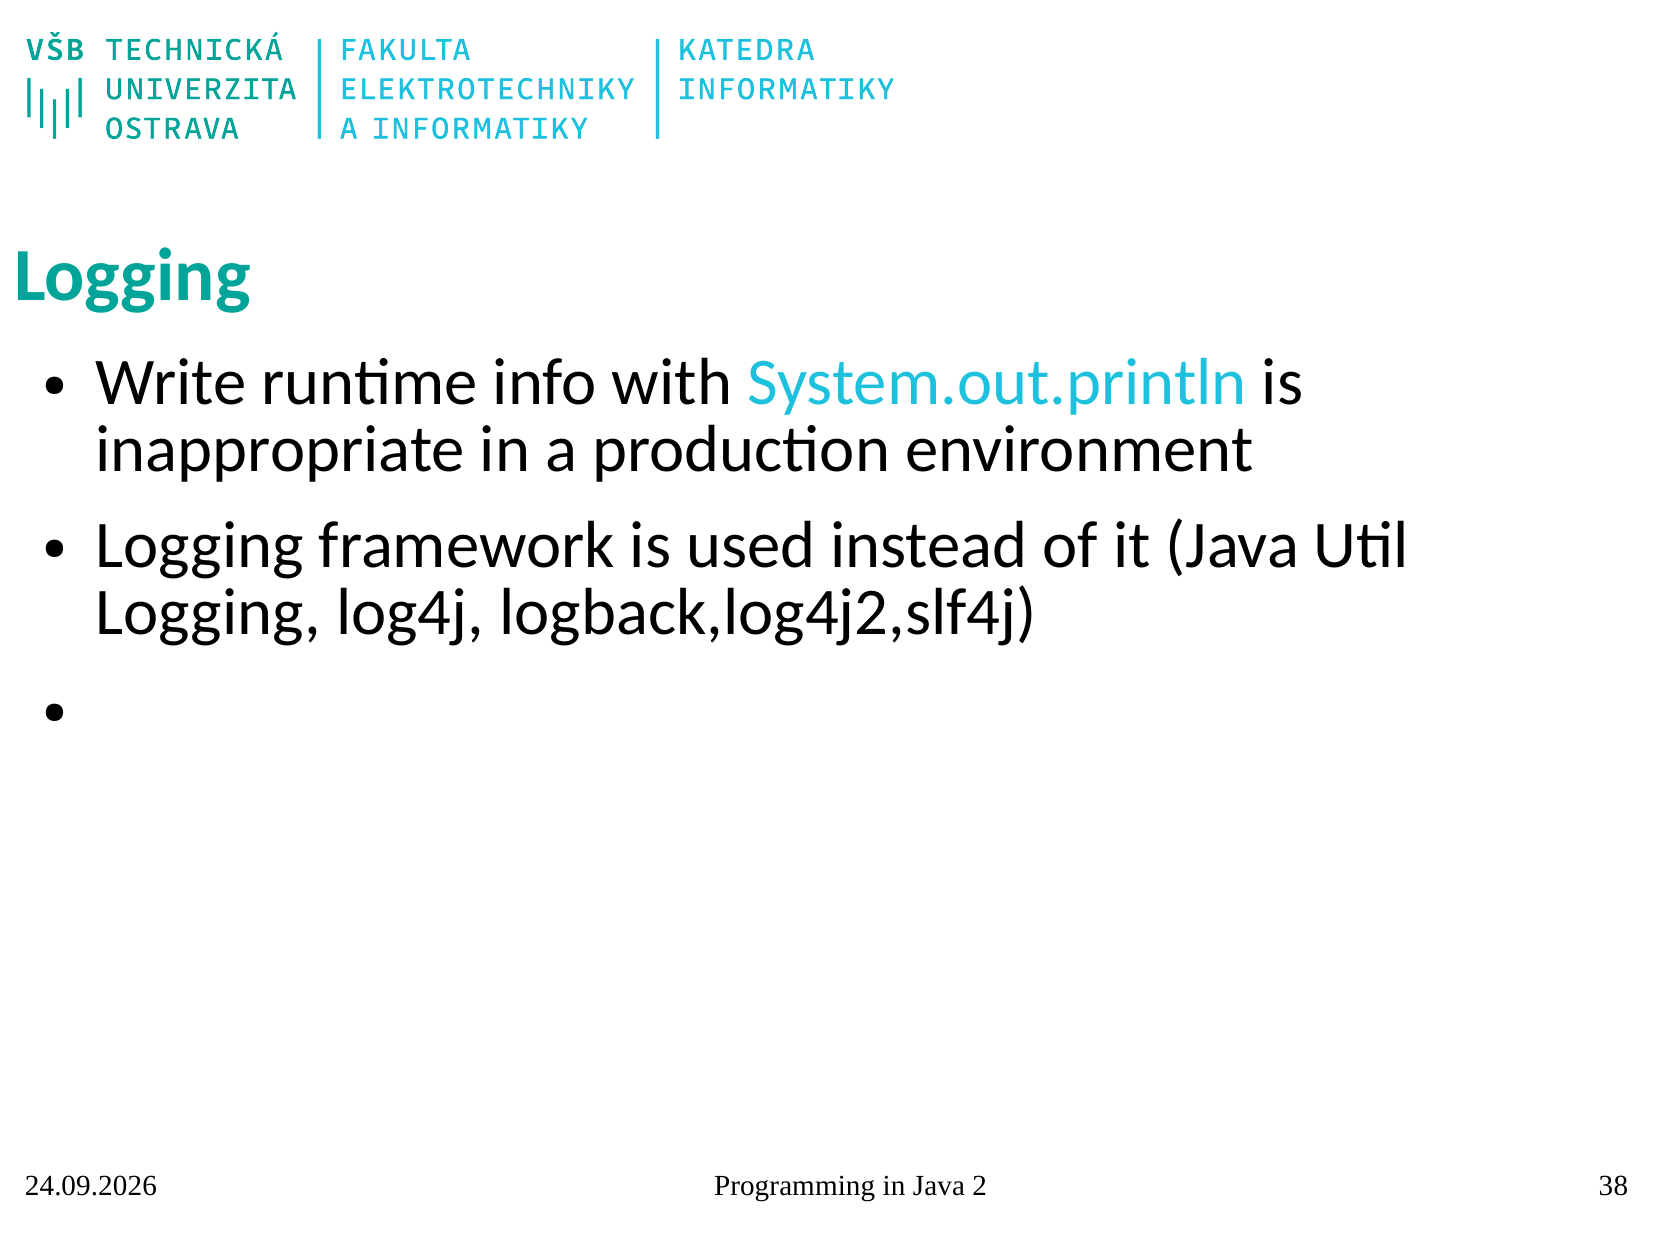

# Logging
Write runtime info with System.out.println is inappropriate in a production environment
Logging framework is used instead of it (Java Util Logging, log4j, logback,log4j2,slf4j)
Programming in Java 2
38